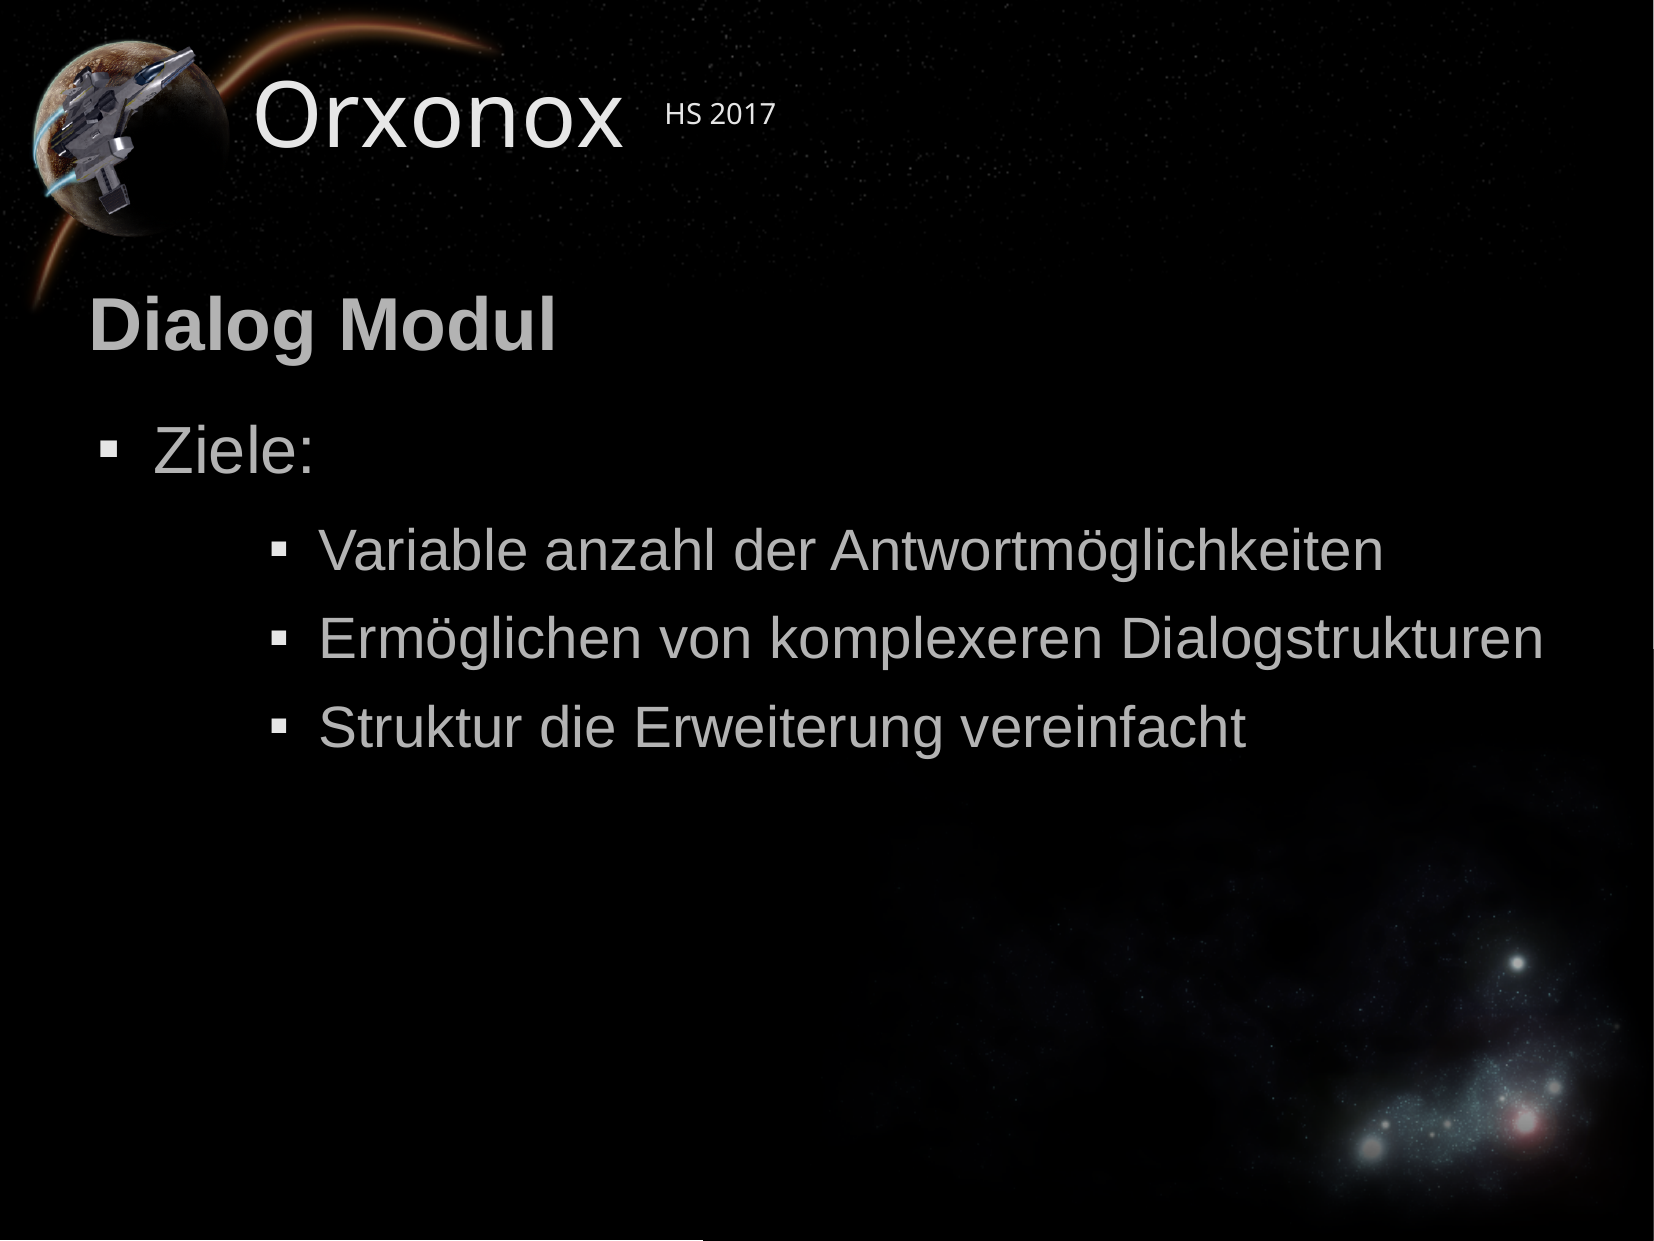

# Dialog Modul
Ziele:
Variable anzahl der Antwortmöglichkeiten
Ermöglichen von komplexeren Dialogstrukturen
Struktur die Erweiterung vereinfacht